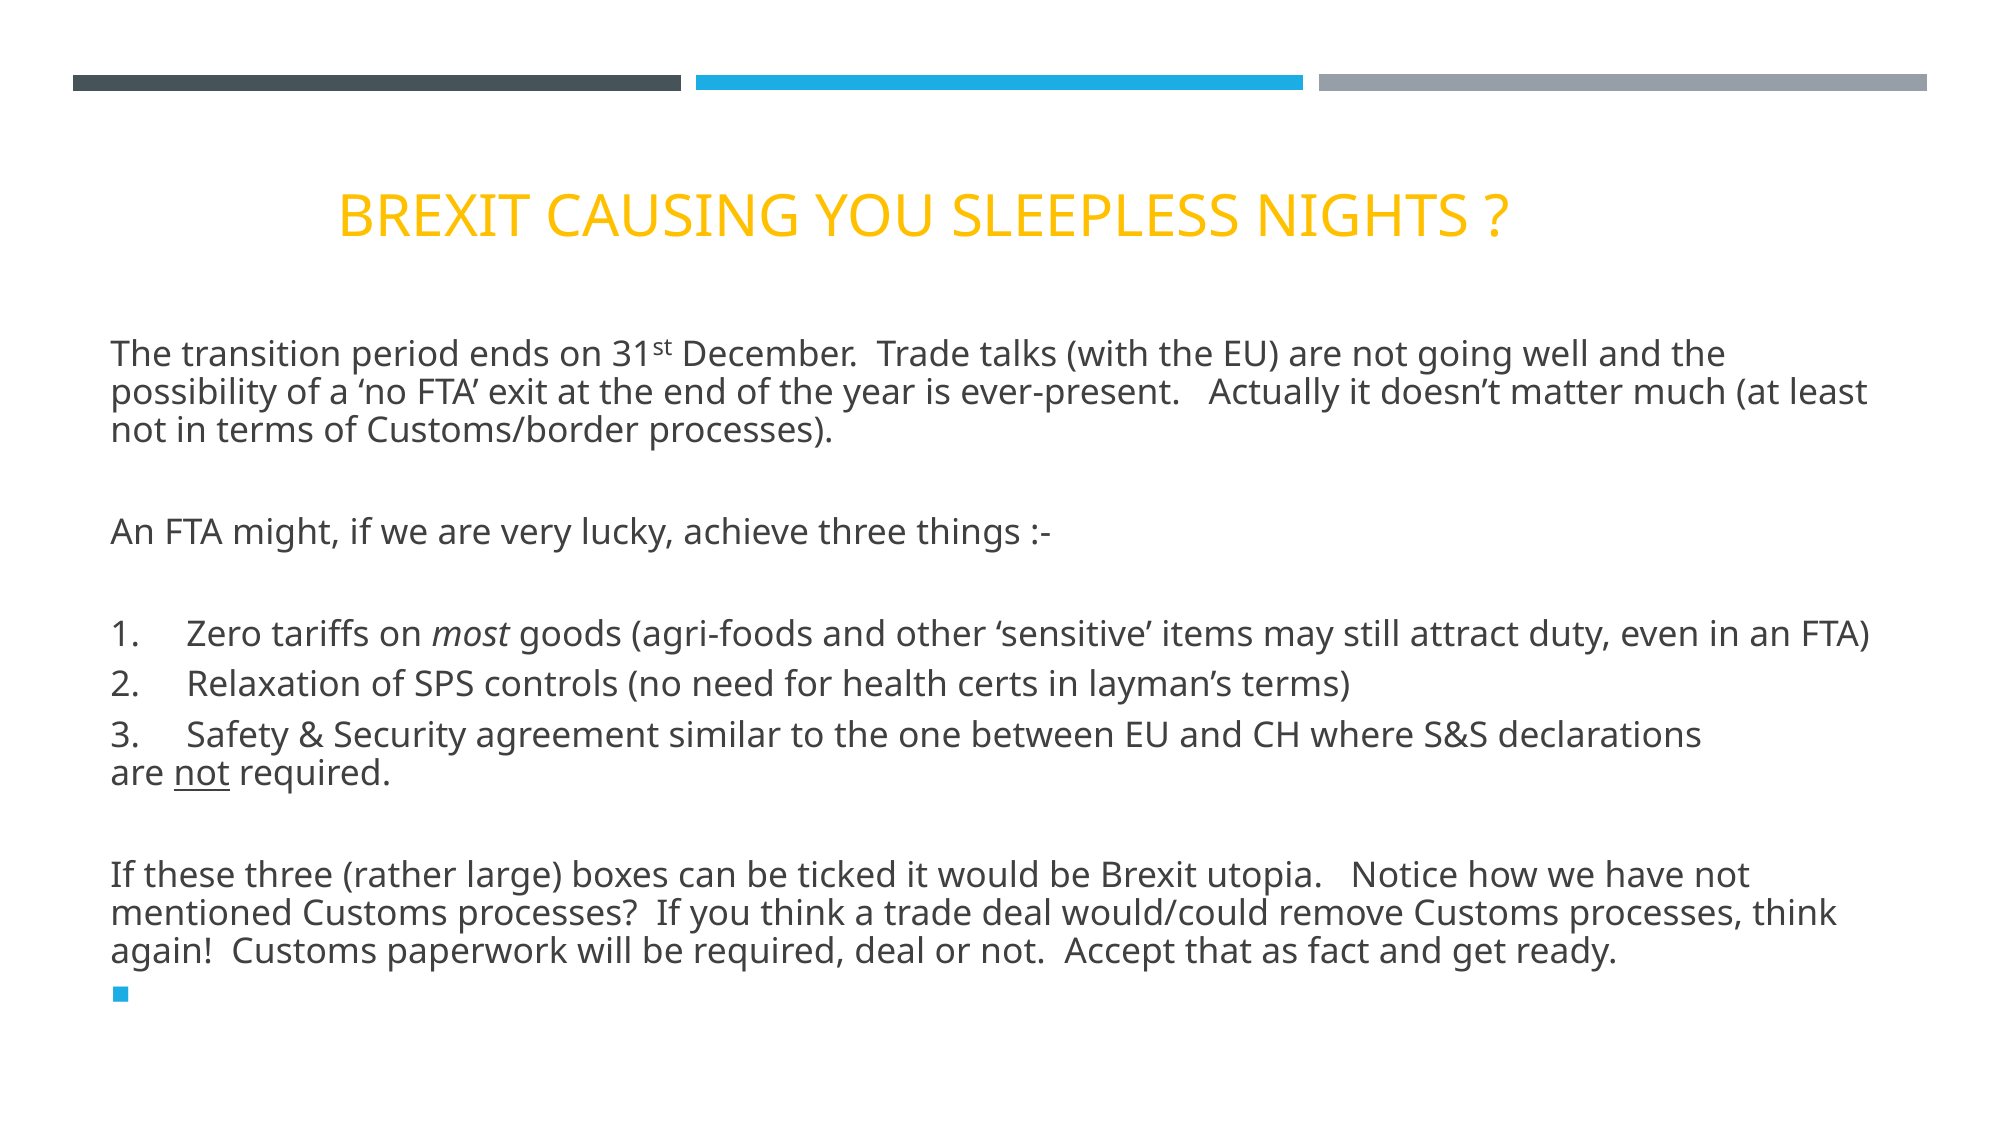

# BREXIT Causing you sleepless nights ?
The transition period ends on 31st December.  Trade talks (with the EU) are not going well and the possibility of a ‘no FTA’ exit at the end of the year is ever-present.   Actually it doesn’t matter much (at least not in terms of Customs/border processes).
An FTA might, if we are very lucky, achieve three things :-
1.     Zero tariffs on most goods (agri-foods and other ‘sensitive’ items may still attract duty, even in an FTA)
2.     Relaxation of SPS controls (no need for health certs in layman’s terms)
3.     Safety & Security agreement similar to the one between EU and CH where S&S declarations are not required.
If these three (rather large) boxes can be ticked it would be Brexit utopia.   Notice how we have not mentioned Customs processes?  If you think a trade deal would/could remove Customs processes, think again!  Customs paperwork will be required, deal or not.  Accept that as fact and get ready.